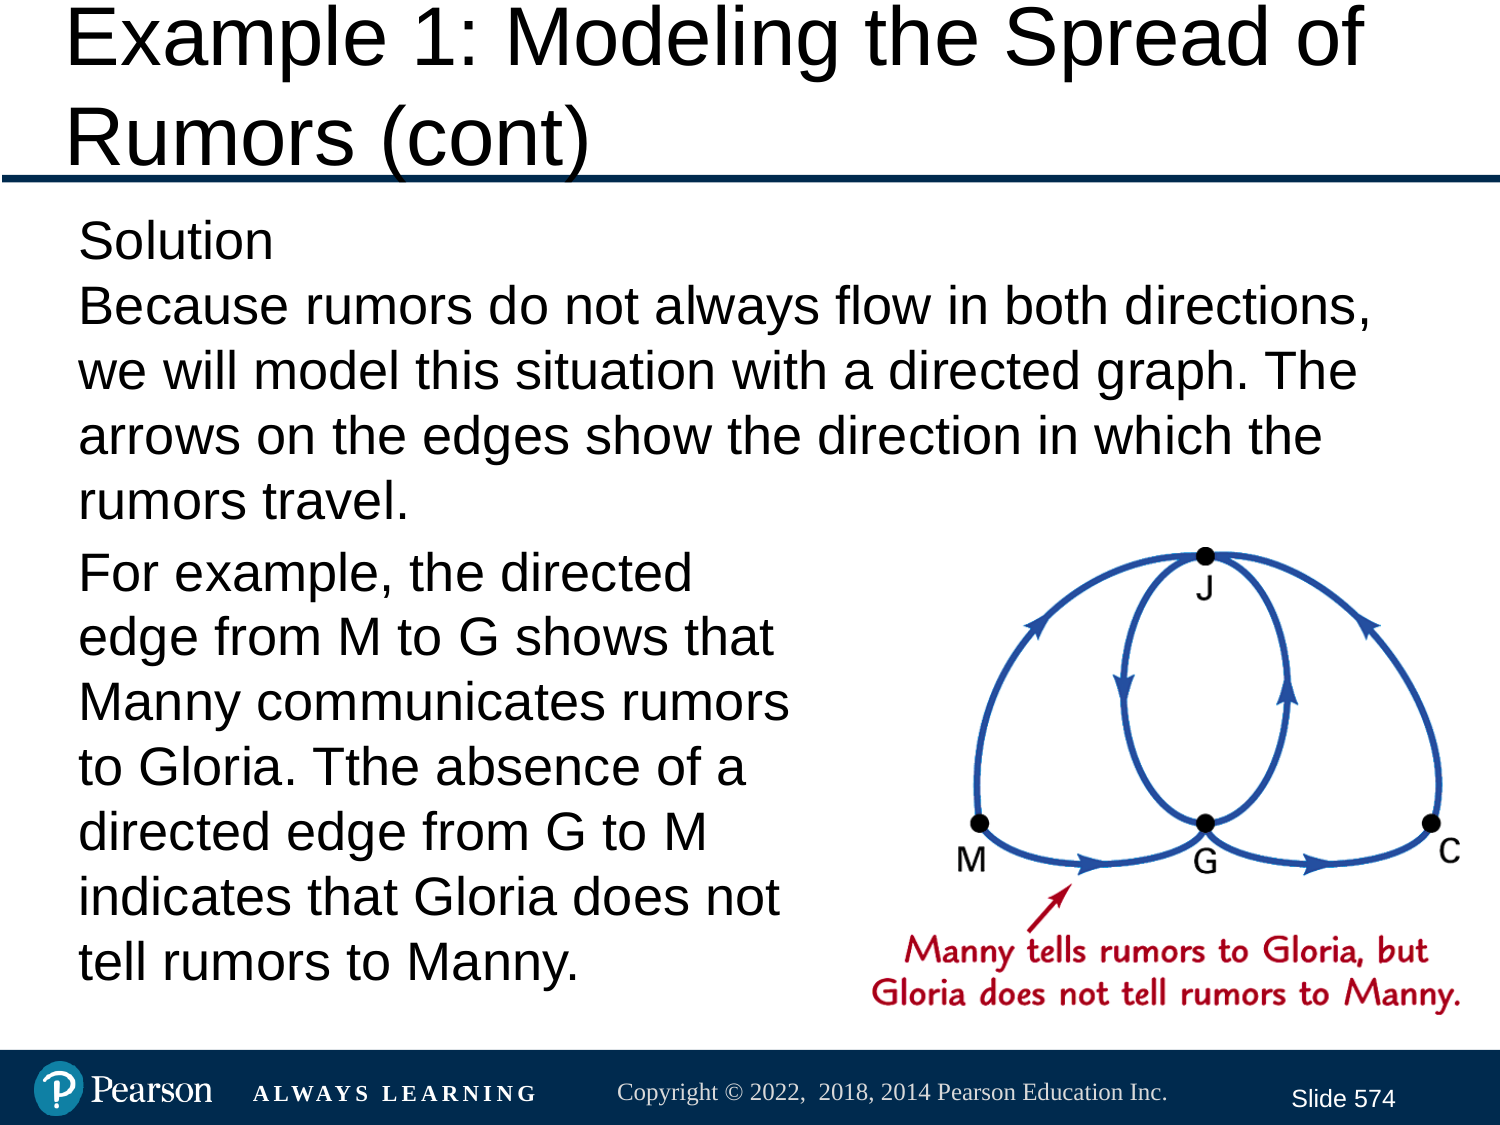

Example 1: Modeling the Spread of Rumors (cont)
Solution
Because rumors do not always flow in both directions, we will model this situation with a directed graph. The arrows on the edges show the direction in which the rumors travel.
For example, the directed edge from M to G shows that Manny communicates rumors to Gloria. Tthe absence of a directed edge from G to M indicates that Gloria does not tell rumors to Manny.